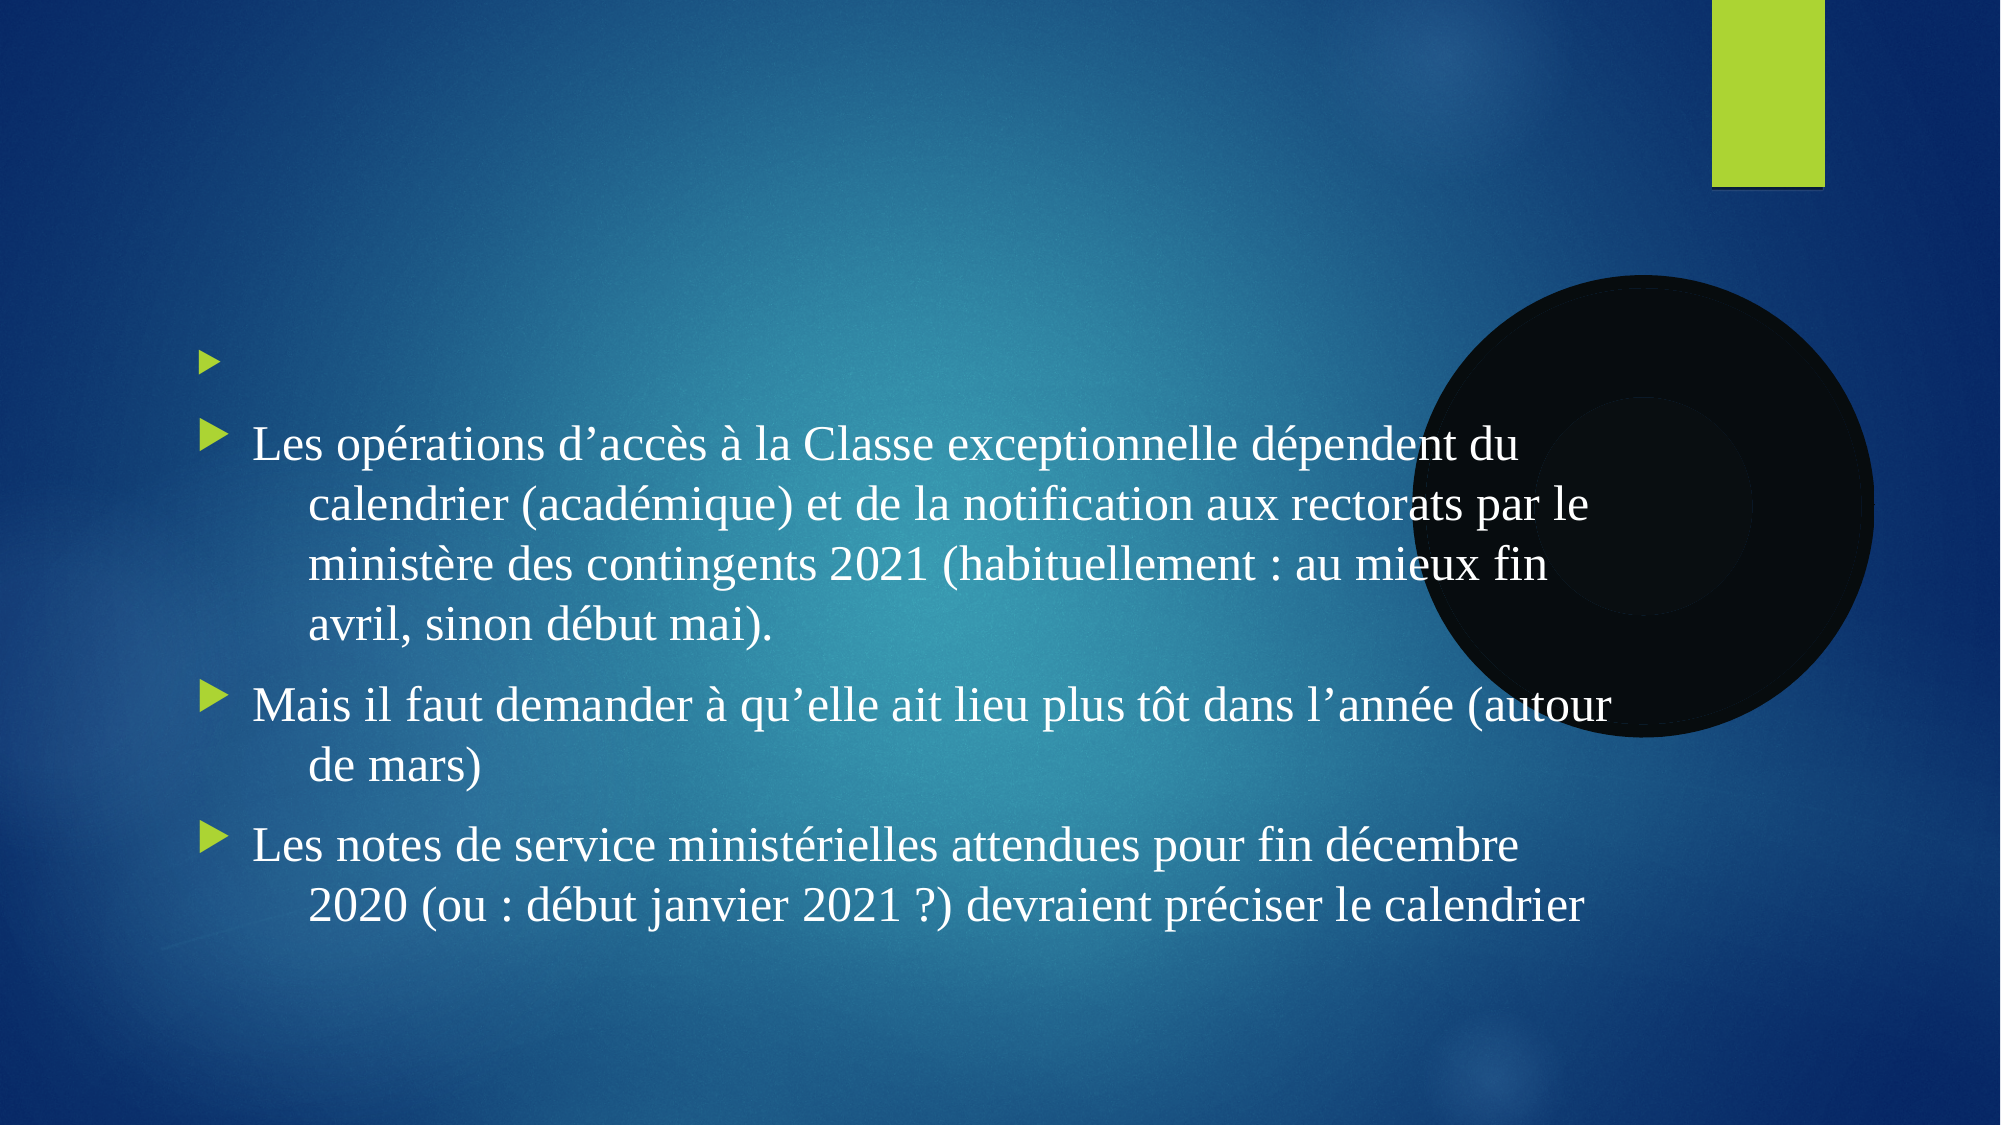

#
Les opérations d’accès à la Classe exceptionnelle dépendent du calendrier (académique) et de la notification aux rectorats par le ministère des contingents 2021 (habituellement : au mieux fin avril, sinon début mai).
Mais il faut demander à qu’elle ait lieu plus tôt dans l’année (autour de mars)
Les notes de service ministérielles attendues pour fin décembre 2020 (ou : début janvier 2021 ?) devraient préciser le calendrier